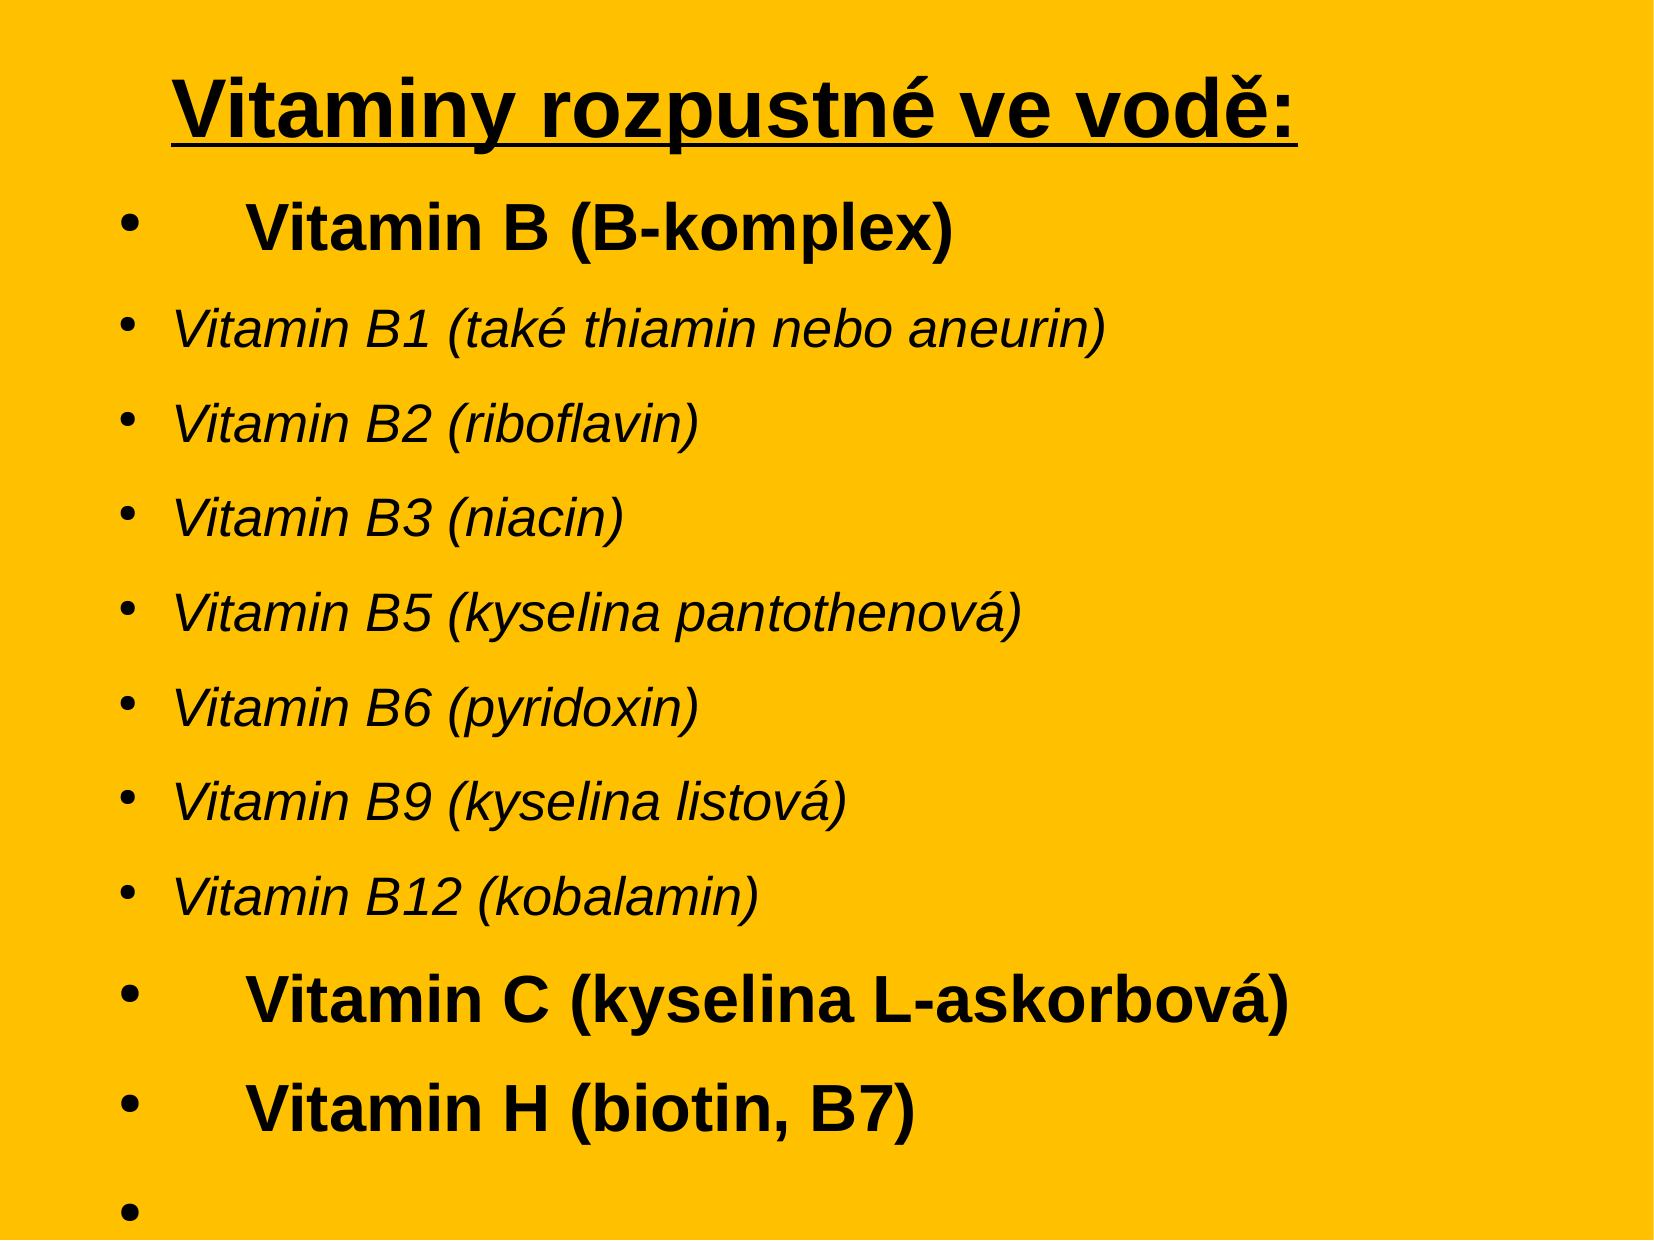

# Vitaminy rozpustné ve vodě:
 Vitamin B (B-komplex)
Vitamin B1 (také thiamin nebo aneurin)
Vitamin B2 (riboflavin)
Vitamin B3 (niacin)
Vitamin B5 (kyselina pantothenová)
Vitamin B6 (pyridoxin)
Vitamin B9 (kyselina listová)
Vitamin B12 (kobalamin)
 Vitamin C (kyselina L-askorbová)
 Vitamin H (biotin, B7)